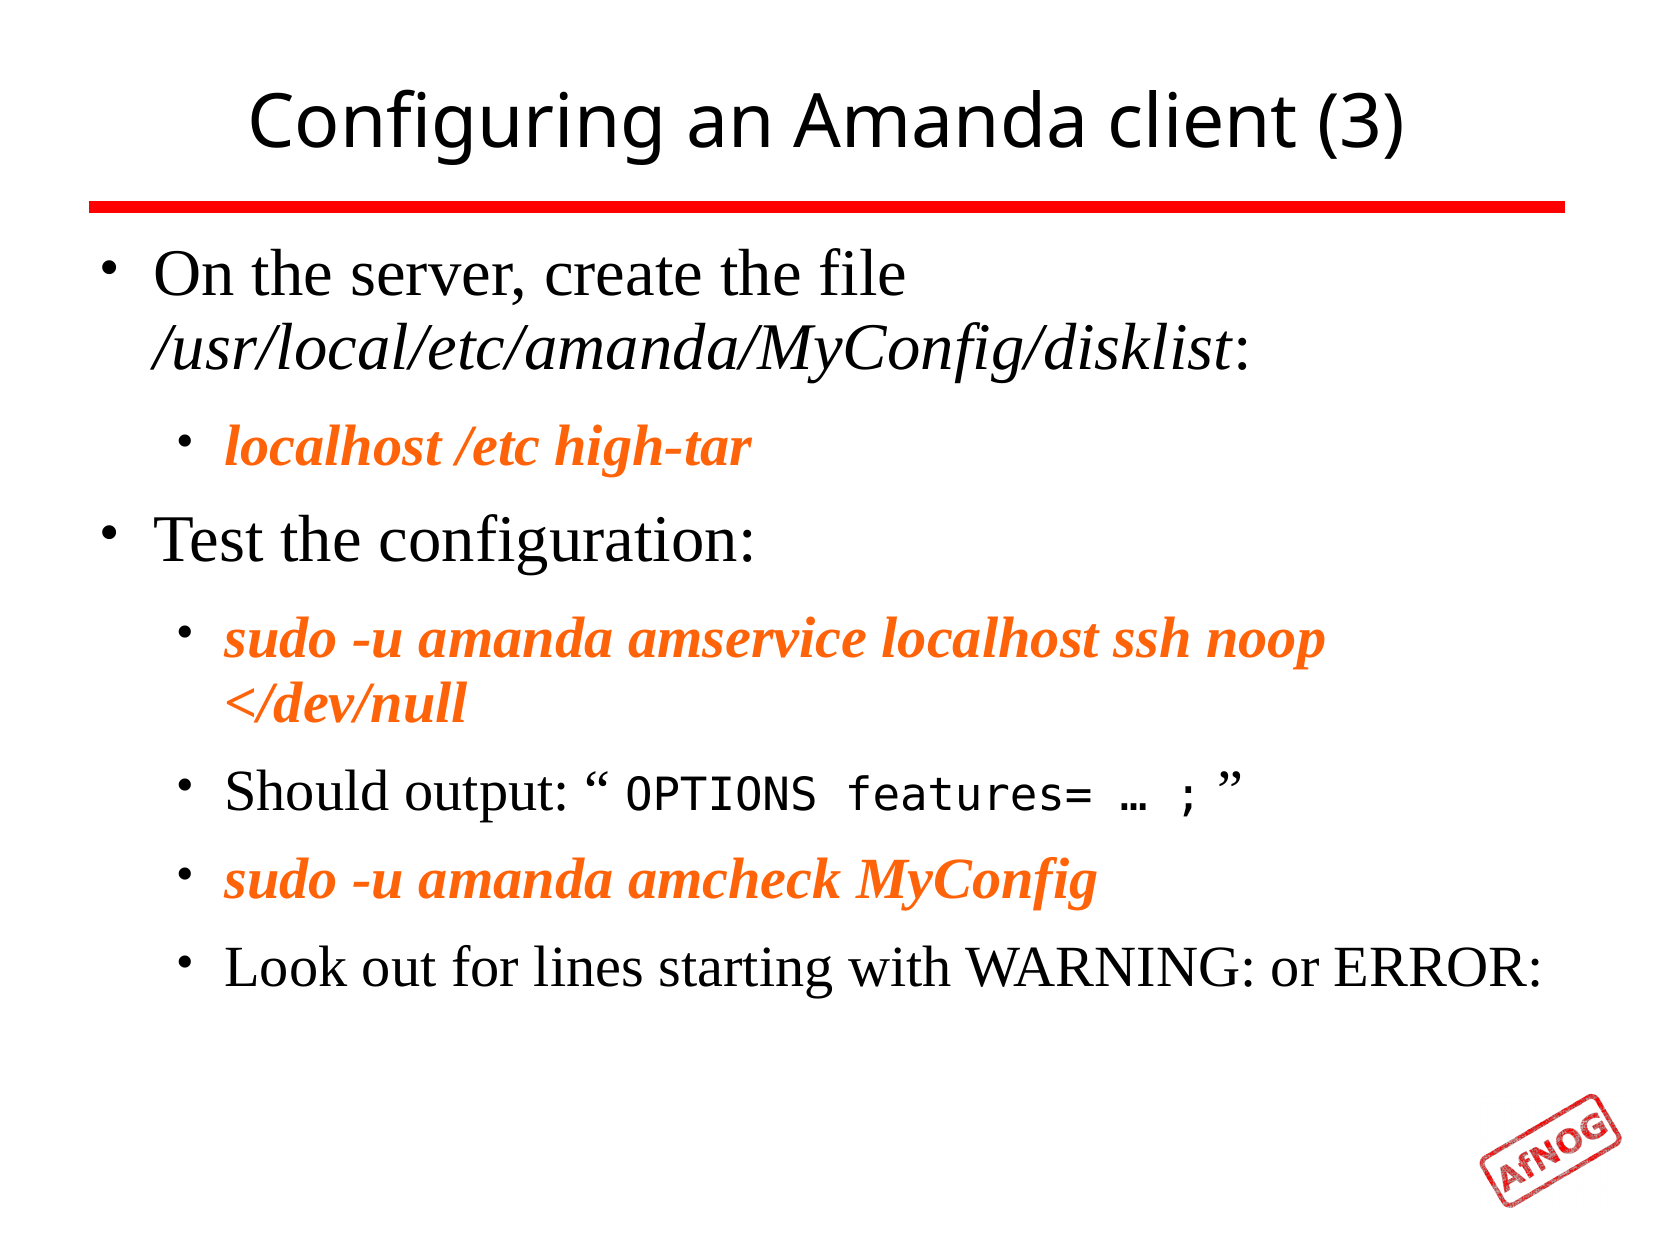

# Configuring an Amanda client (3)
On the server, create the file /usr/local/etc/amanda/MyConfig/disklist:
localhost /etc high-tar
Test the configuration:
sudo -u amanda amservice localhost ssh noop </dev/null
Should output: “ OPTIONS features= … ; ”
sudo -u amanda amcheck MyConfig
Look out for lines starting with WARNING: or ERROR: